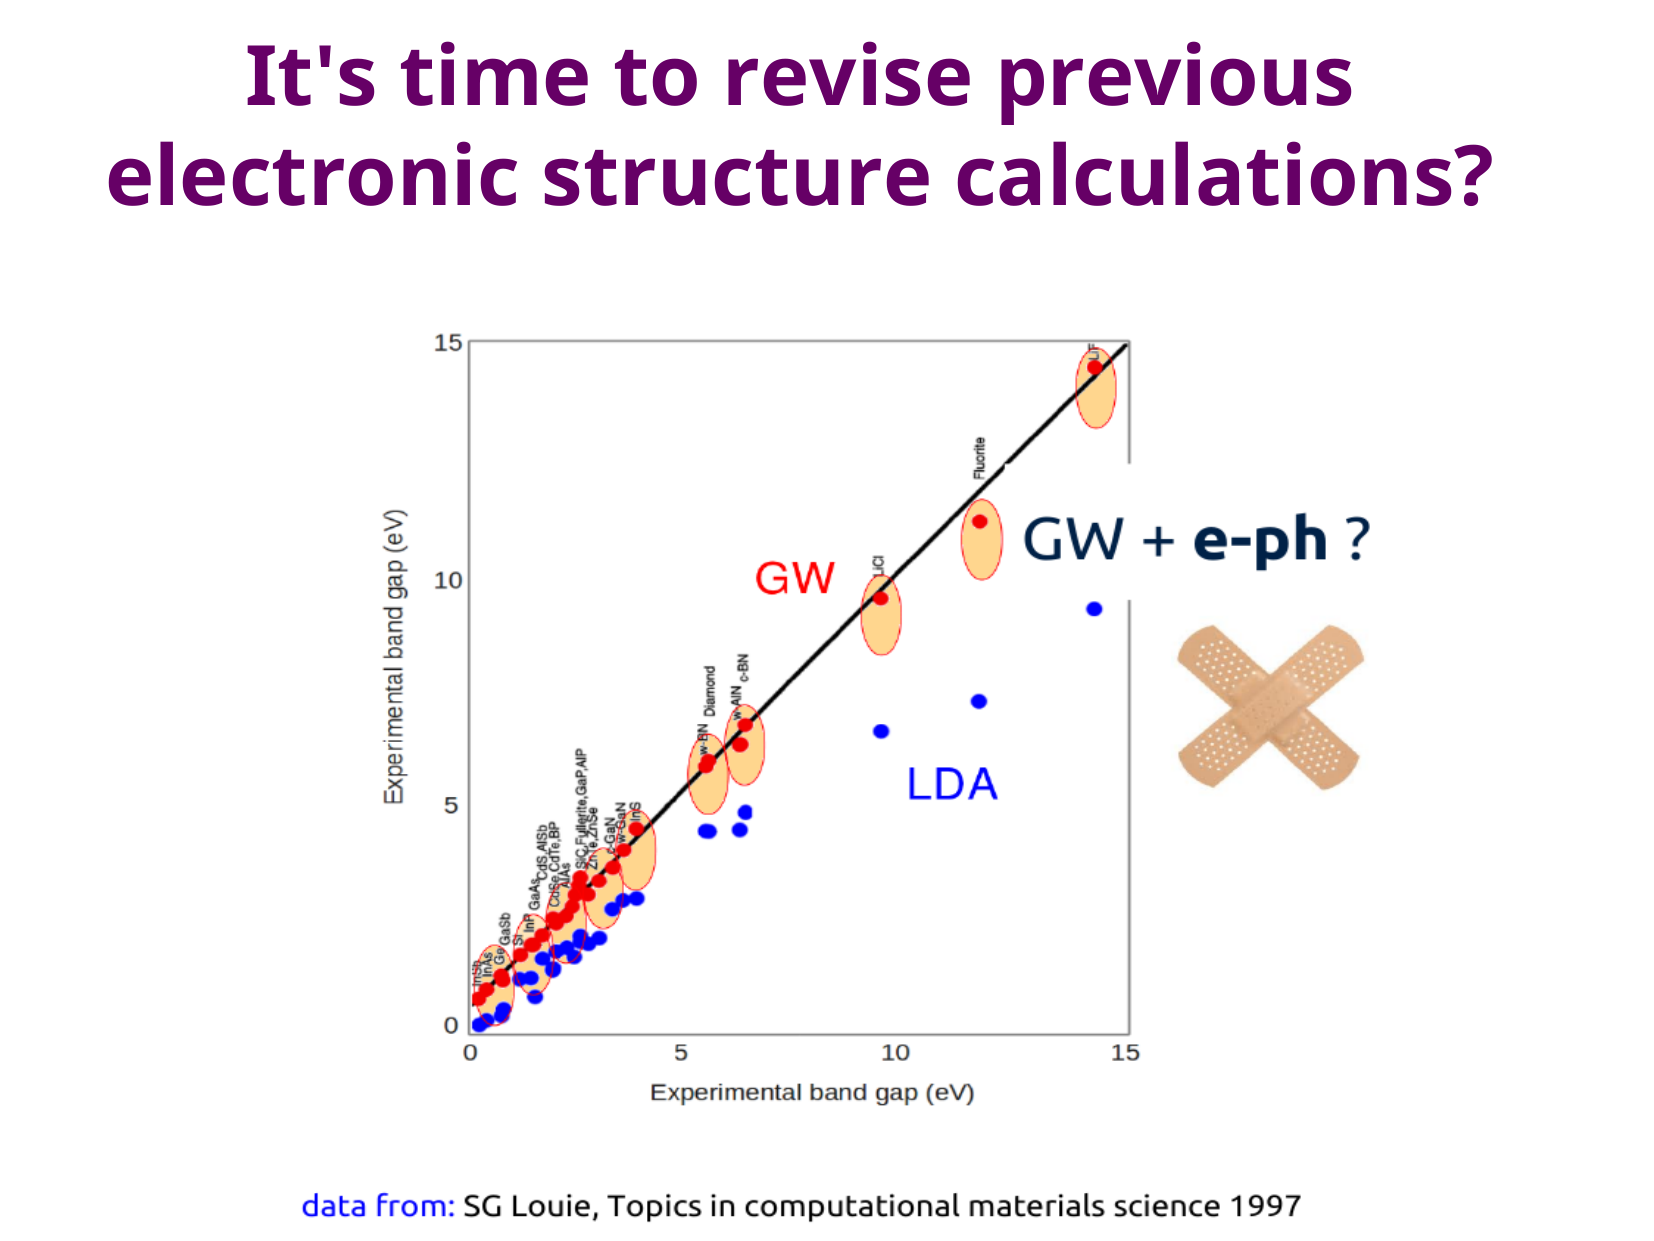

It's time to revise previous electronic structure calculations?